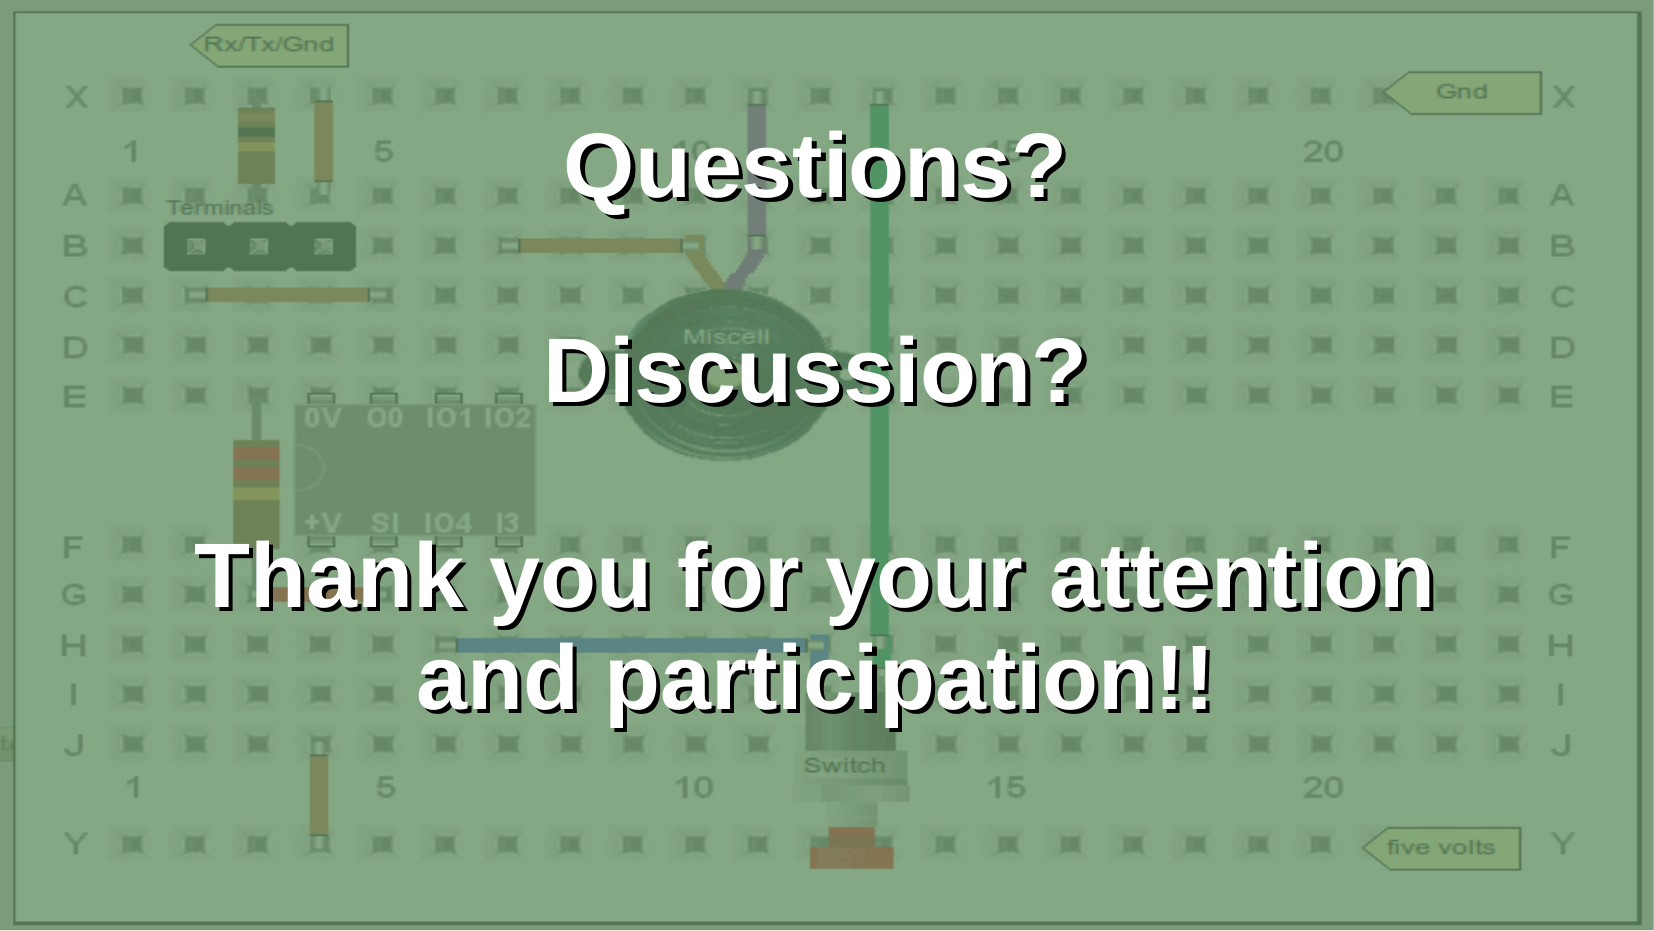

Questions?
Discussion?
Thank you for your attention
and participation!!
#